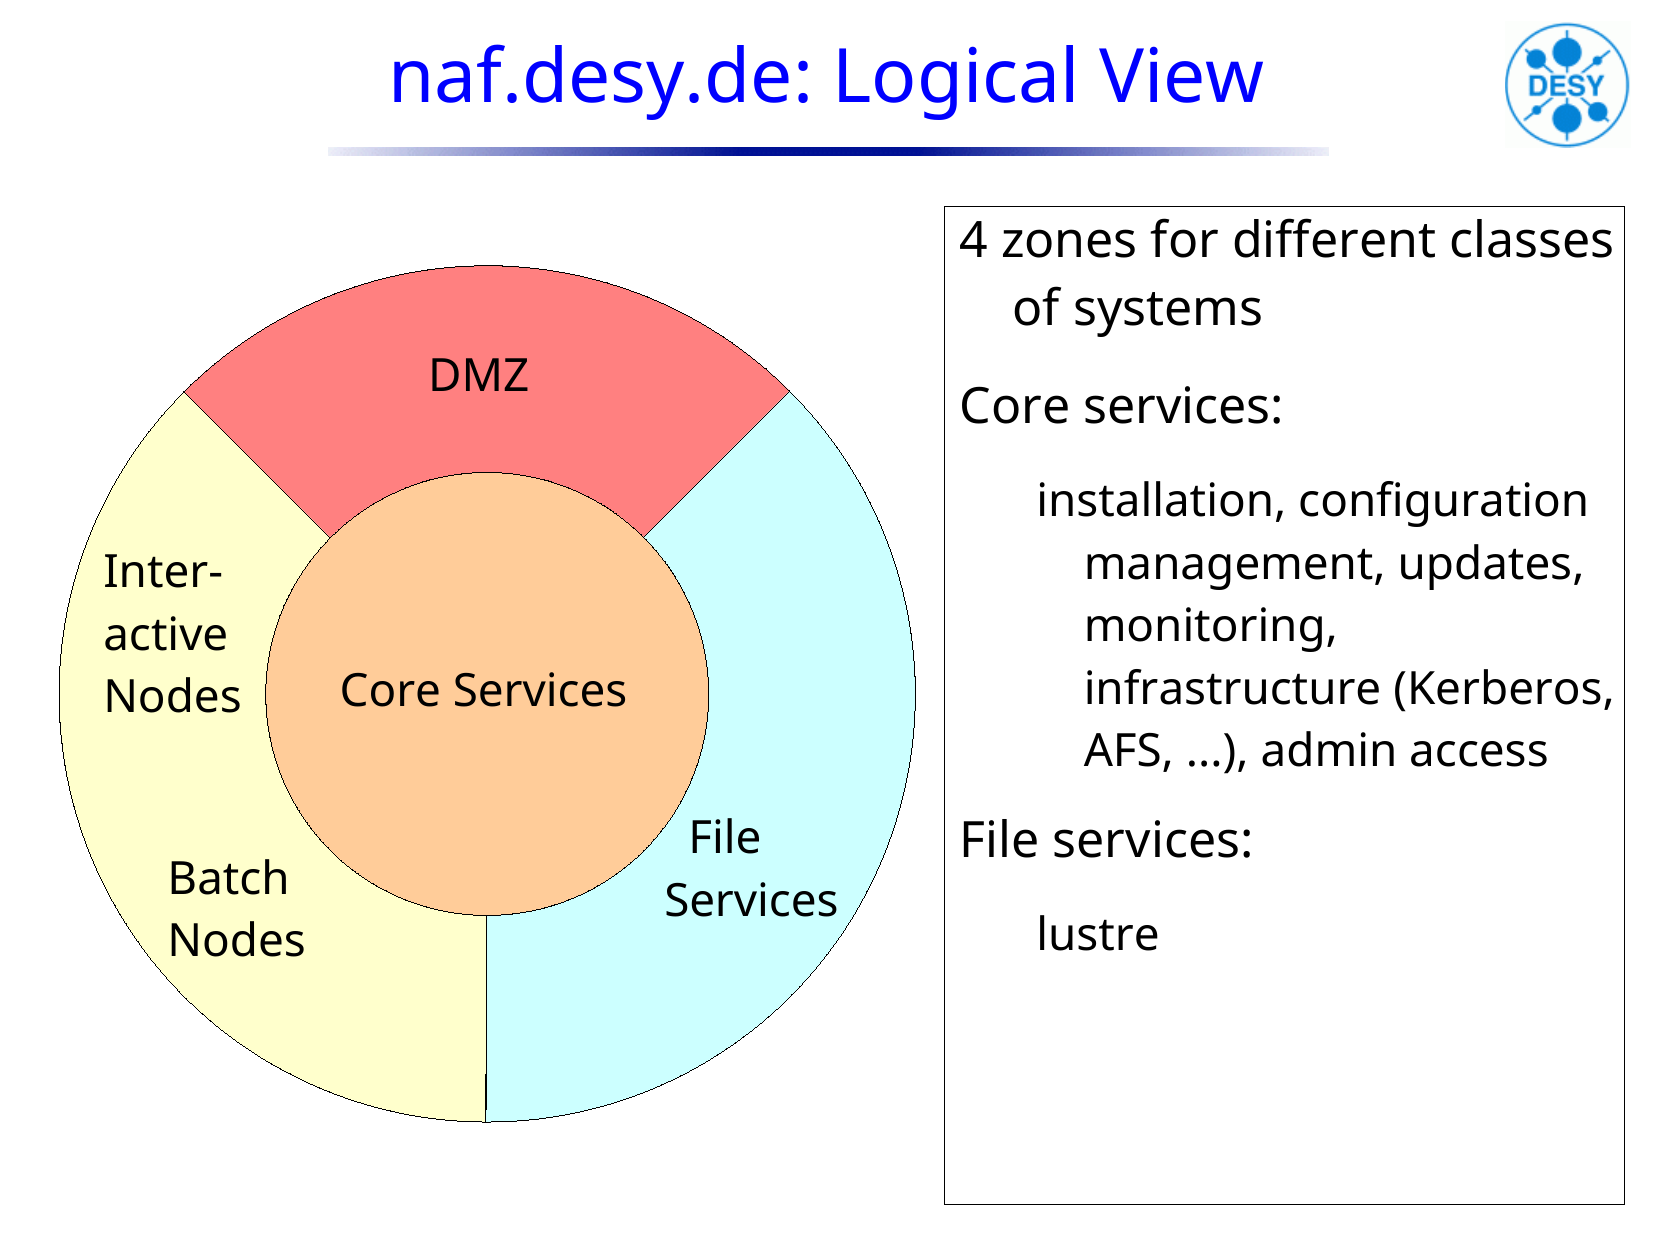

# naf.desy.de: Logical View
4 zones for different classes of systems
Core services:
installation, configuration management, updates, monitoring, infrastructure (Kerberos, AFS, ...), admin access
File services:
lustre
DMZ
Inter-
active
Nodes
Core Services
 File
Services
Batch
Nodes